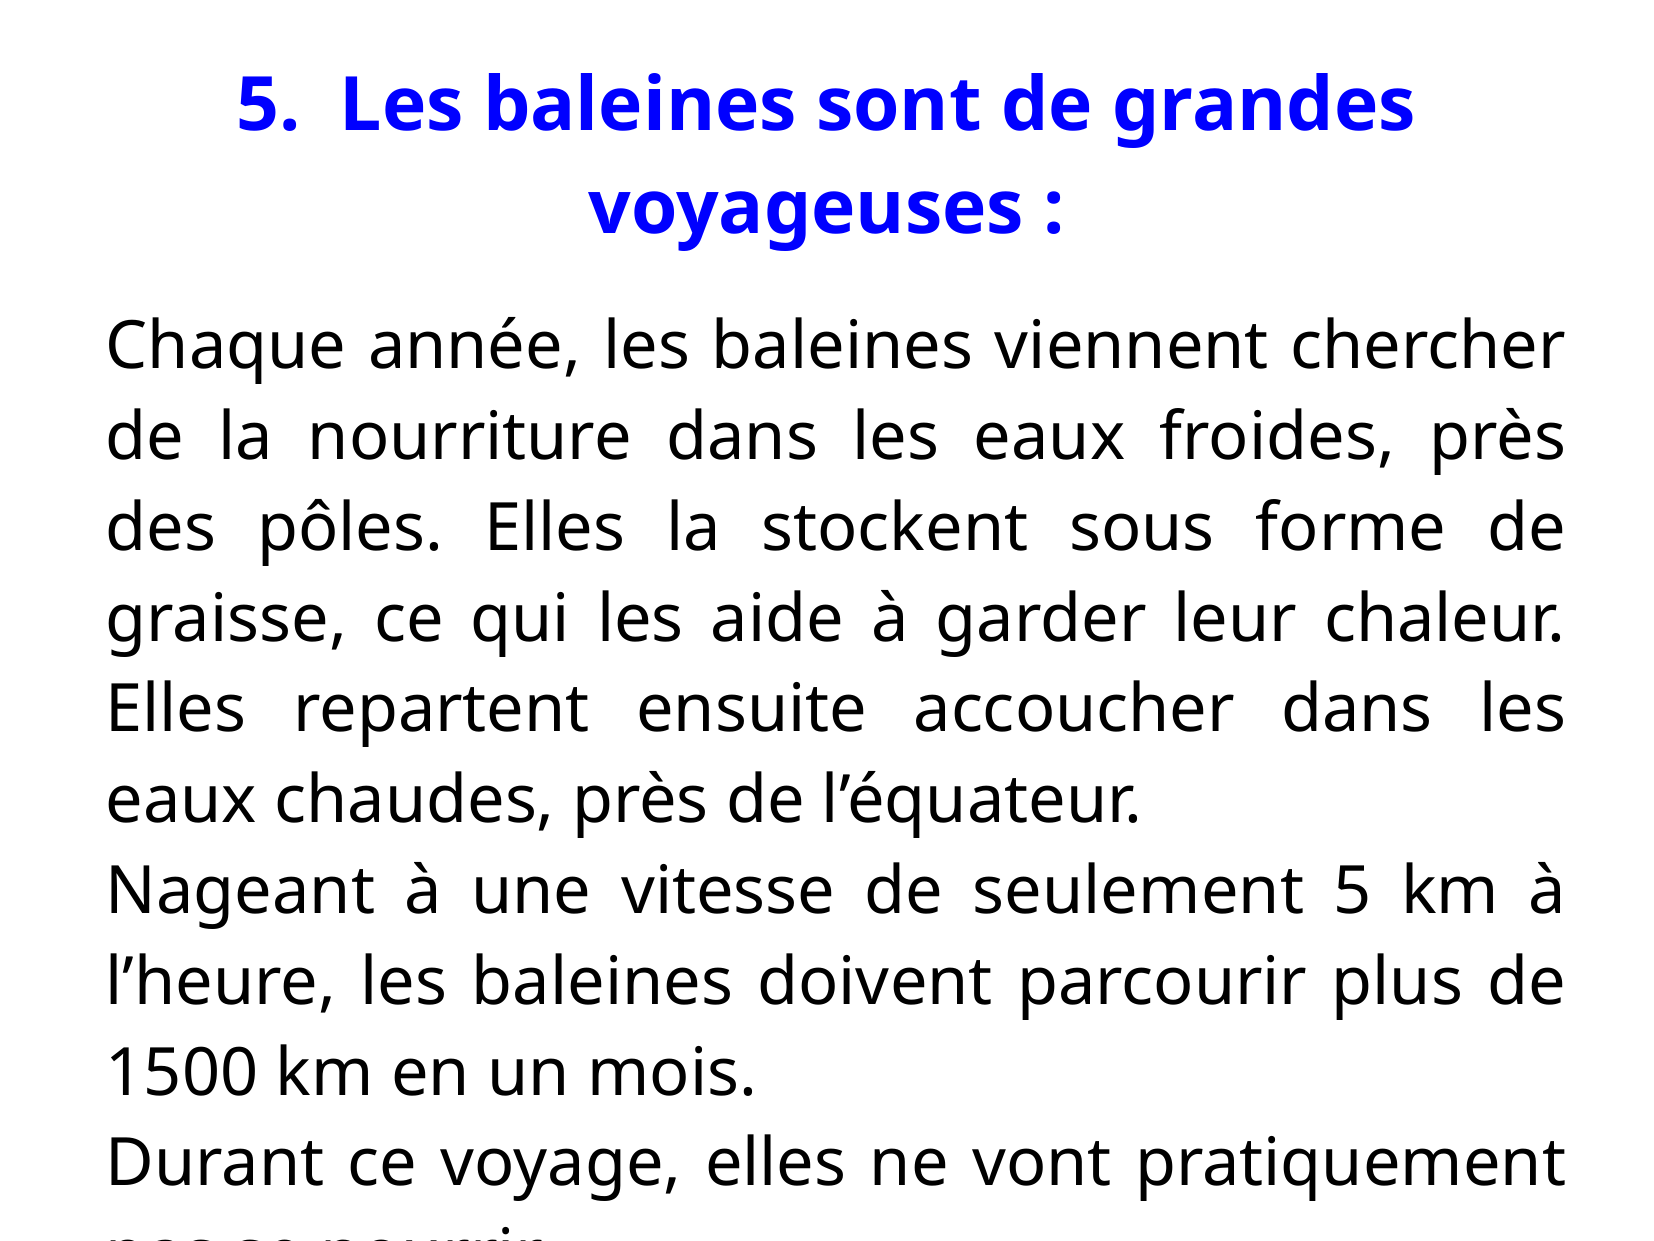

# 5. Les baleines sont de grandes voyageuses :
Chaque année, les baleines viennent chercher de la nourriture dans les eaux froides, près des pôles. Elles la stockent sous forme de graisse, ce qui les aide à garder leur chaleur. Elles repartent ensuite accoucher dans les eaux chaudes, près de l’équateur.
Nageant à une vitesse de seulement 5 km à l’heure, les baleines doivent parcourir plus de 1500 km en un mois.
Durant ce voyage, elles ne vont pratiquement pas se nourrir.